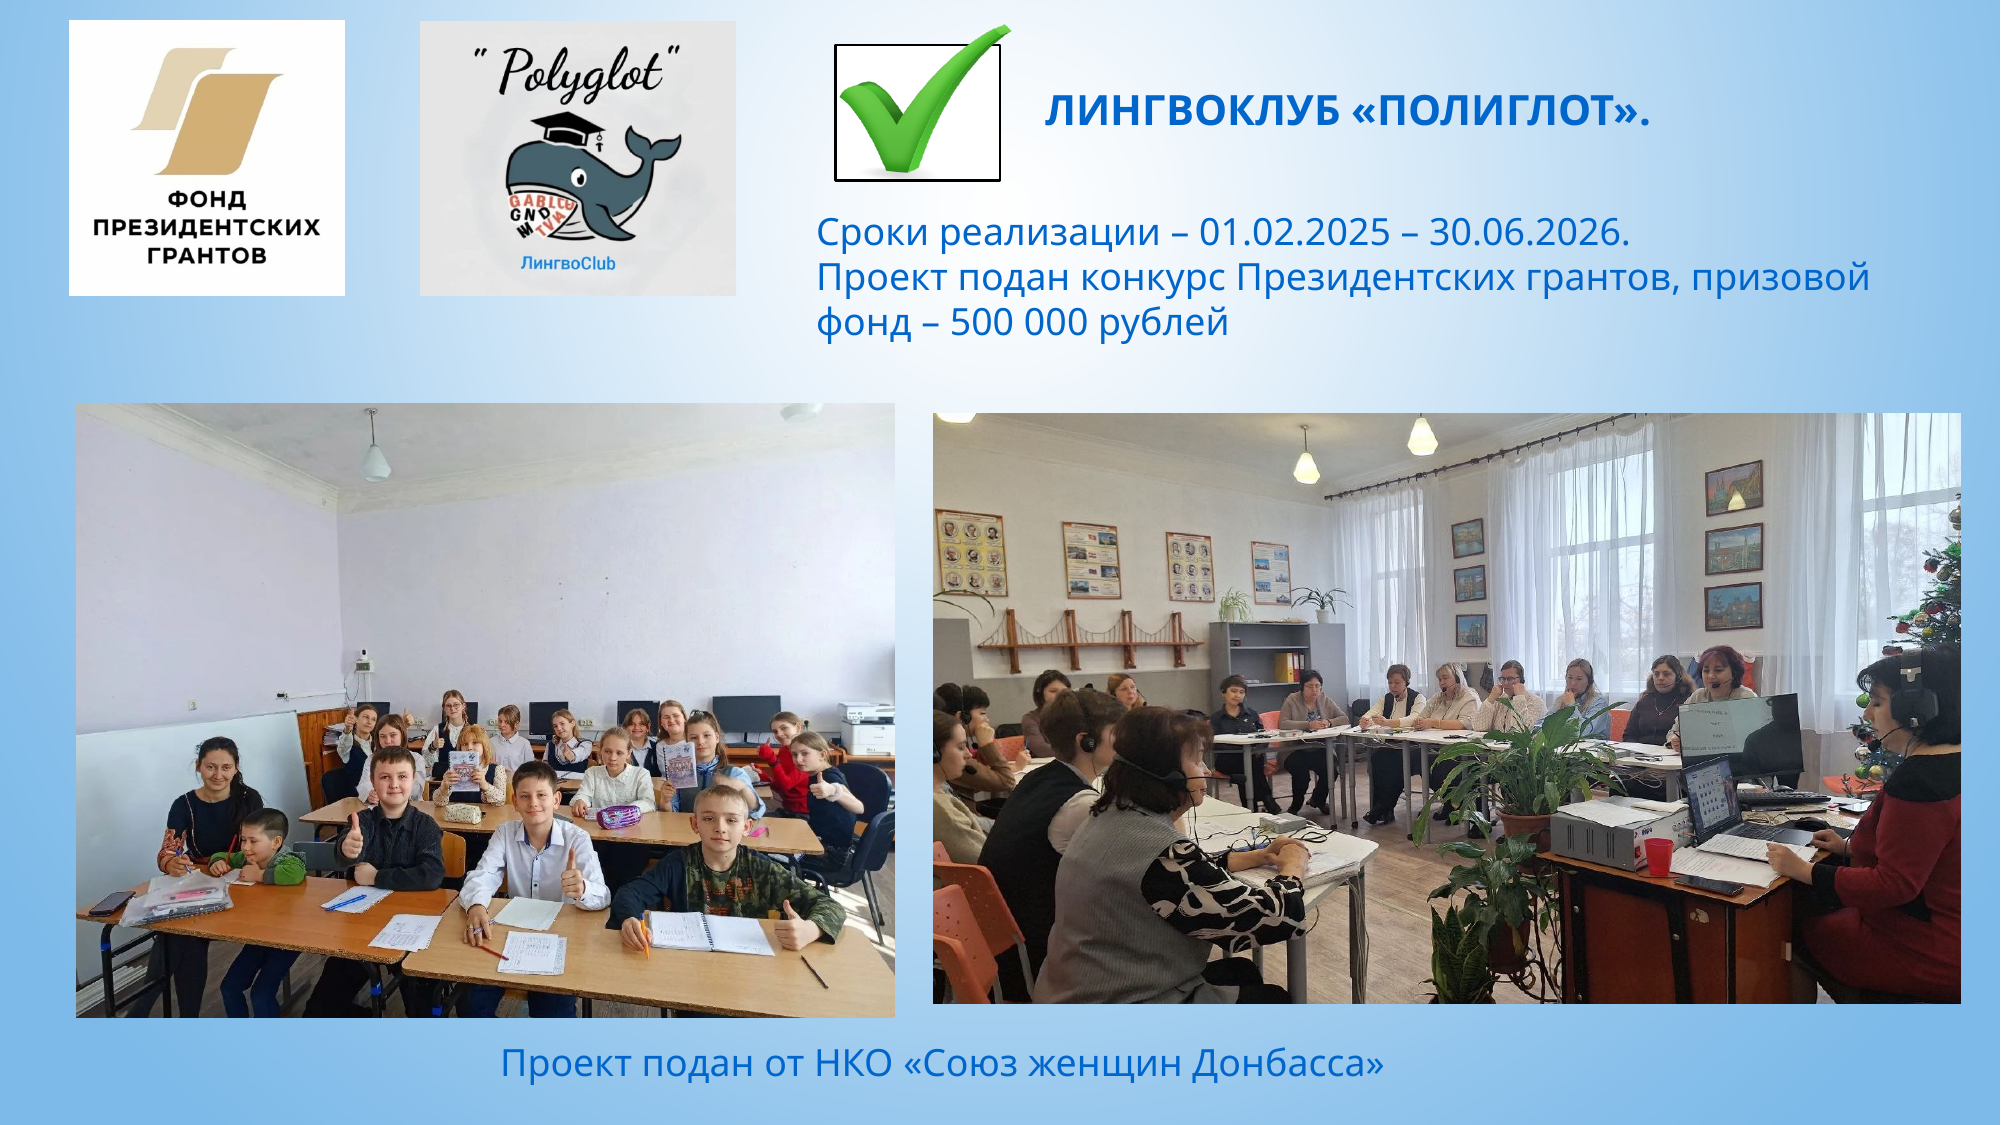

ЛИНГВОКЛУБ «ПОЛИГЛОТ».
#
Сроки реализации – 01.02.2025 – 30.06.2026.
Проект подан конкурс Президентских грантов, призовой фонд – 500 000 рублей
Проект подан от НКО «Союз женщин Донбасса»